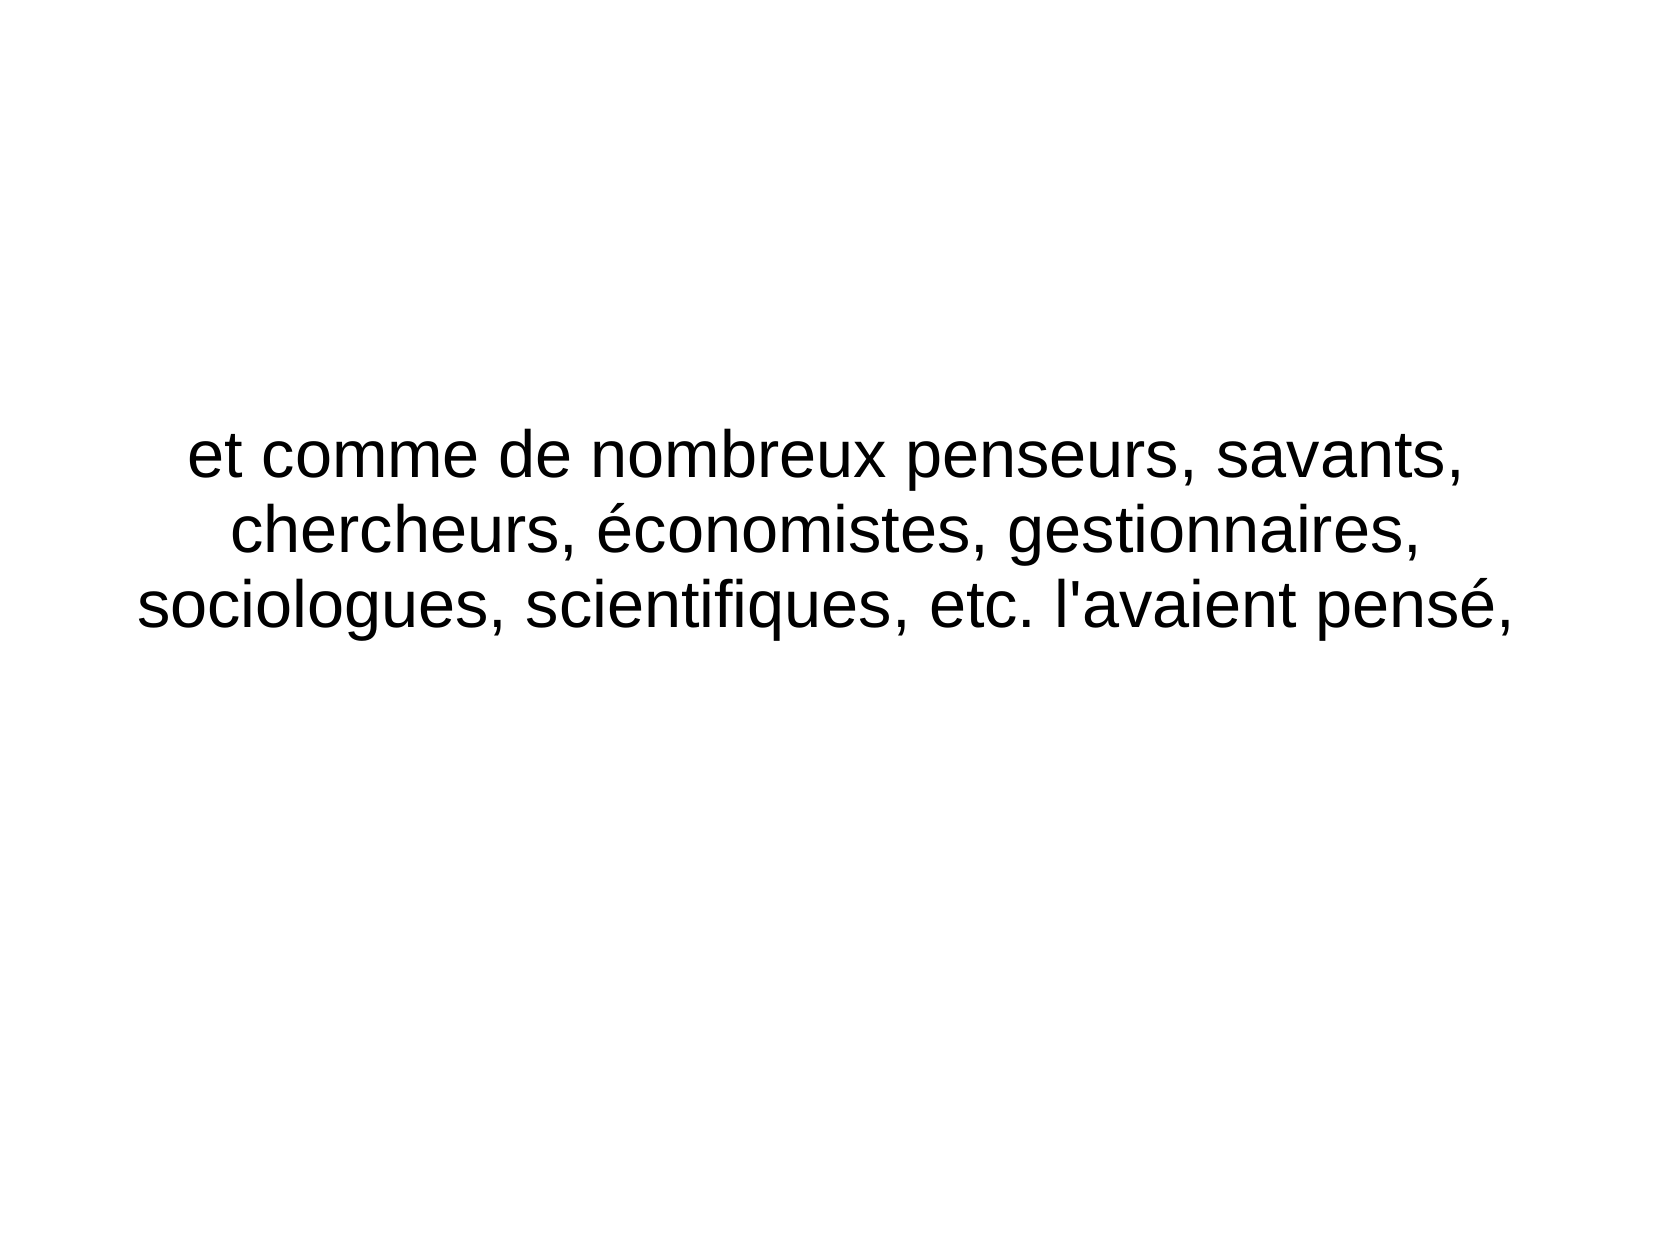

# et comme de nombreux penseurs, savants, chercheurs, économistes, gestionnaires, sociologues, scientifiques, etc. l'avaient pensé,